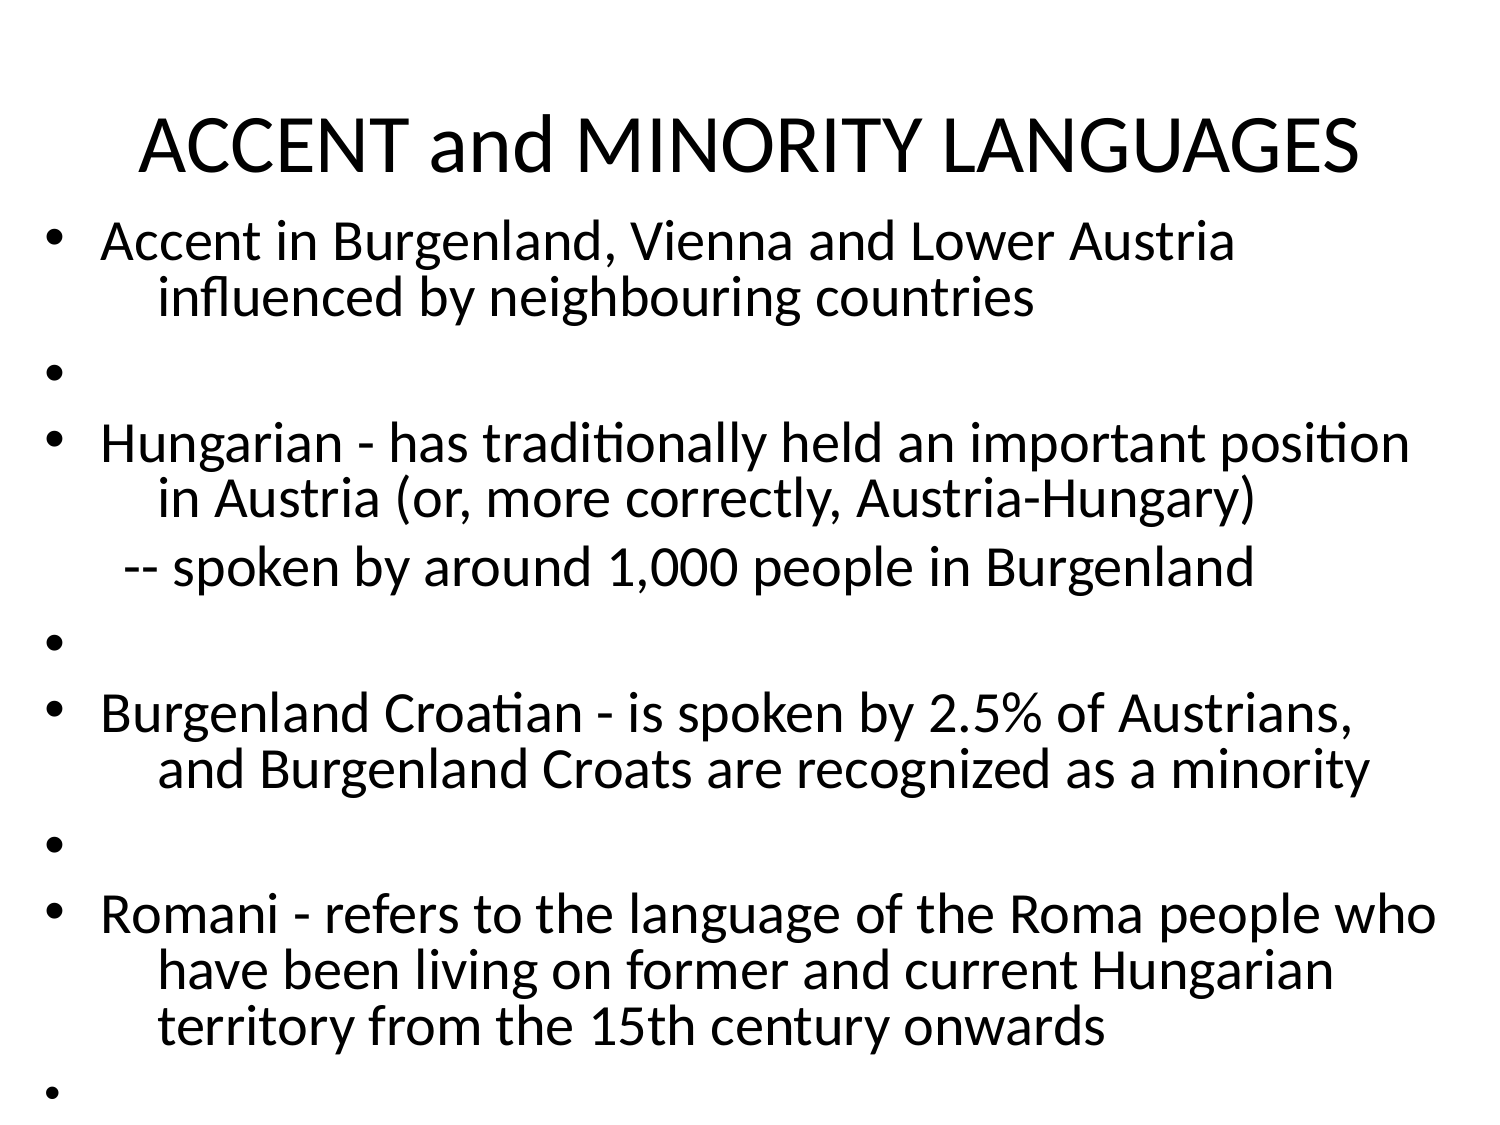

# ACCENT and MINORITY LANGUAGES
Accent in Burgenland, Vienna and Lower Austria influenced by neighbouring countries
Hungarian - has traditionally held an important position in Austria (or, more correctly, Austria-Hungary)
 -- spoken by around 1,000 people in Burgenland
Burgenland Croatian - is spoken by 2.5% of Austrians, and Burgenland Croats are recognized as a minority
Romani - refers to the language of the Roma people who have been living on former and current Hungarian territory from the 15th century onwards